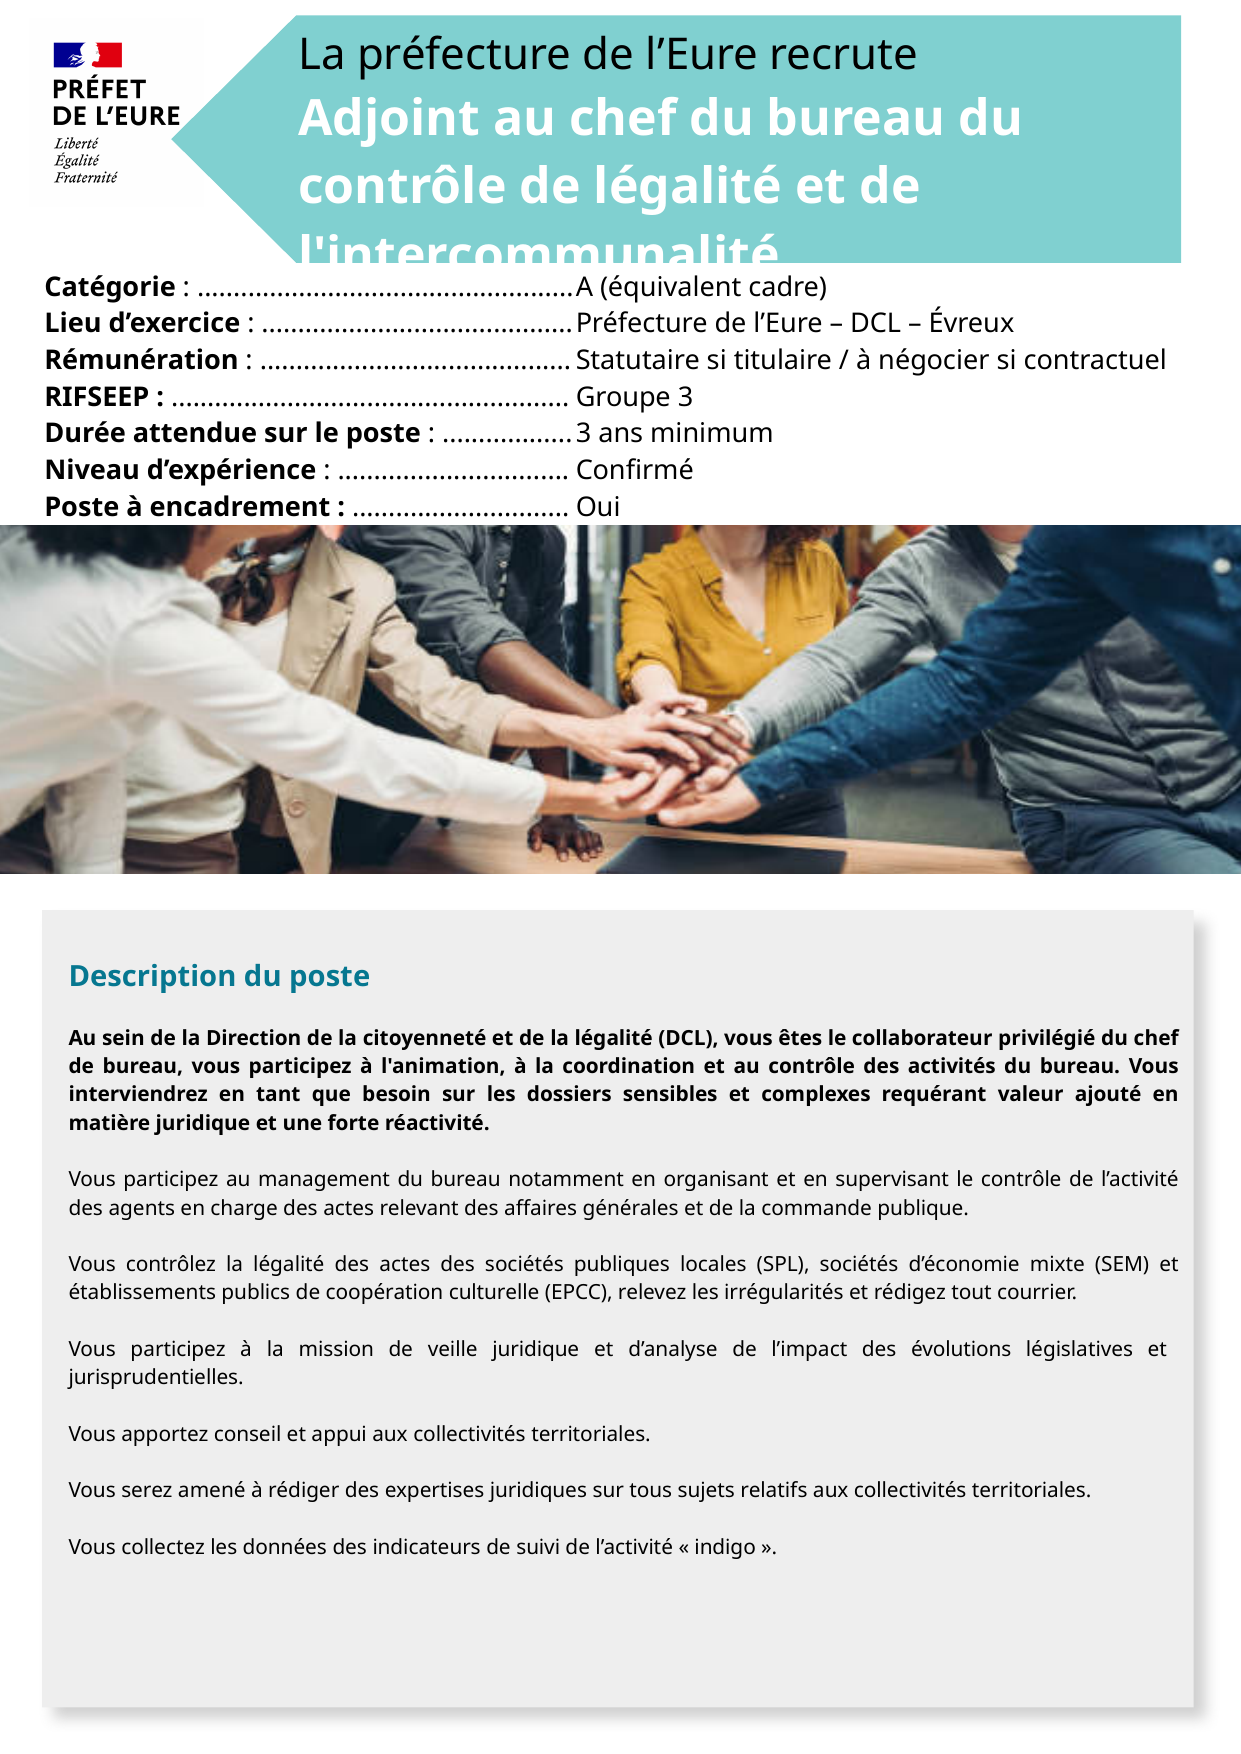

La préfecture de l’Eure recrute
Adjoint au chef du bureau du contrôle de légalité et de l'intercommunalité
Catégorie : 	A (équivalent cadre)
Lieu d’exercice : 	Préfecture de l’Eure – DCL – Évreux
Rémunération : 	Statutaire si titulaire / à négocier si contractuel
RIFSEEP : 	Groupe 3
Durée attendue sur le poste : 	3 ans minimum
Niveau d’expérience : 	Confirmé
Poste à encadrement : 	Oui
Description du poste
Au sein de la Direction de la citoyenneté et de la légalité (DCL), vous êtes le collaborateur privilégié du chef de bureau, vous participez à l'animation, à la coordination et au contrôle des activités du bureau. Vous interviendrez en tant que besoin sur les dossiers sensibles et complexes requérant valeur ajouté en matière juridique et une forte réactivité.
Vous participez au management du bureau notamment en organisant et en supervisant le contrôle de l’activité des agents en charge des actes relevant des affaires générales et de la commande publique.
Vous contrôlez la légalité des actes des sociétés publiques locales (SPL), sociétés d’économie mixte (SEM) et établissements publics de coopération culturelle (EPCC), relevez les irrégularités et rédigez tout courrier.
Vous participez à la mission de veille juridique et d’analyse de l’impact des évolutions législatives et jurisprudentielles.
Vous apportez conseil et appui aux collectivités territoriales.
Vous serez amené à rédiger des expertises juridiques sur tous sujets relatifs aux collectivités territoriales.
Vous collectez les données des indicateurs de suivi de l’activité « indigo ».